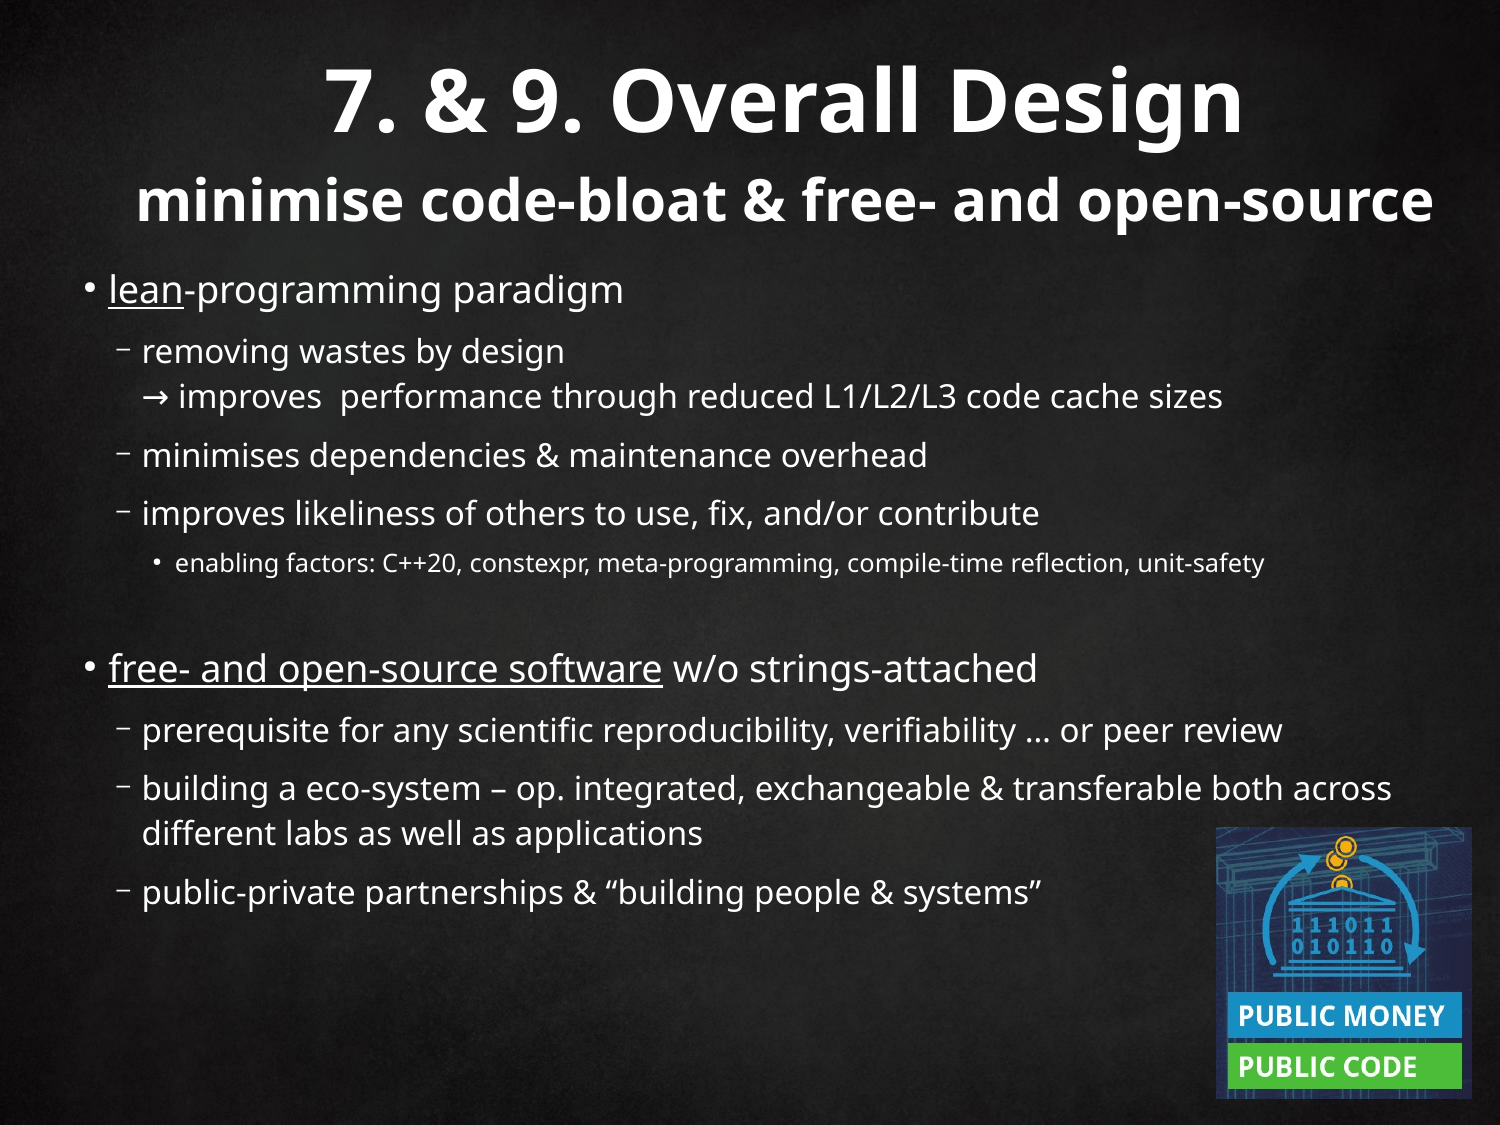

# 7. & 9. Overall Design minimise code-bloat & free- and open-source
lean-programming paradigm
removing wastes by design
→ improves performance through reduced L1/L2/L3 code cache sizes
minimises dependencies & maintenance overhead
improves likeliness of others to use, fix, and/or contribute
enabling factors: C++20, constexpr, meta-programming, compile-time reflection, unit-safety
free- and open-source software w/o strings-attached
prerequisite for any scientific reproducibility, verifiability … or peer review
building a eco-system – op. integrated, exchangeable & transferable both across different labs as well as applications
public-private partnerships & “building people & systems”